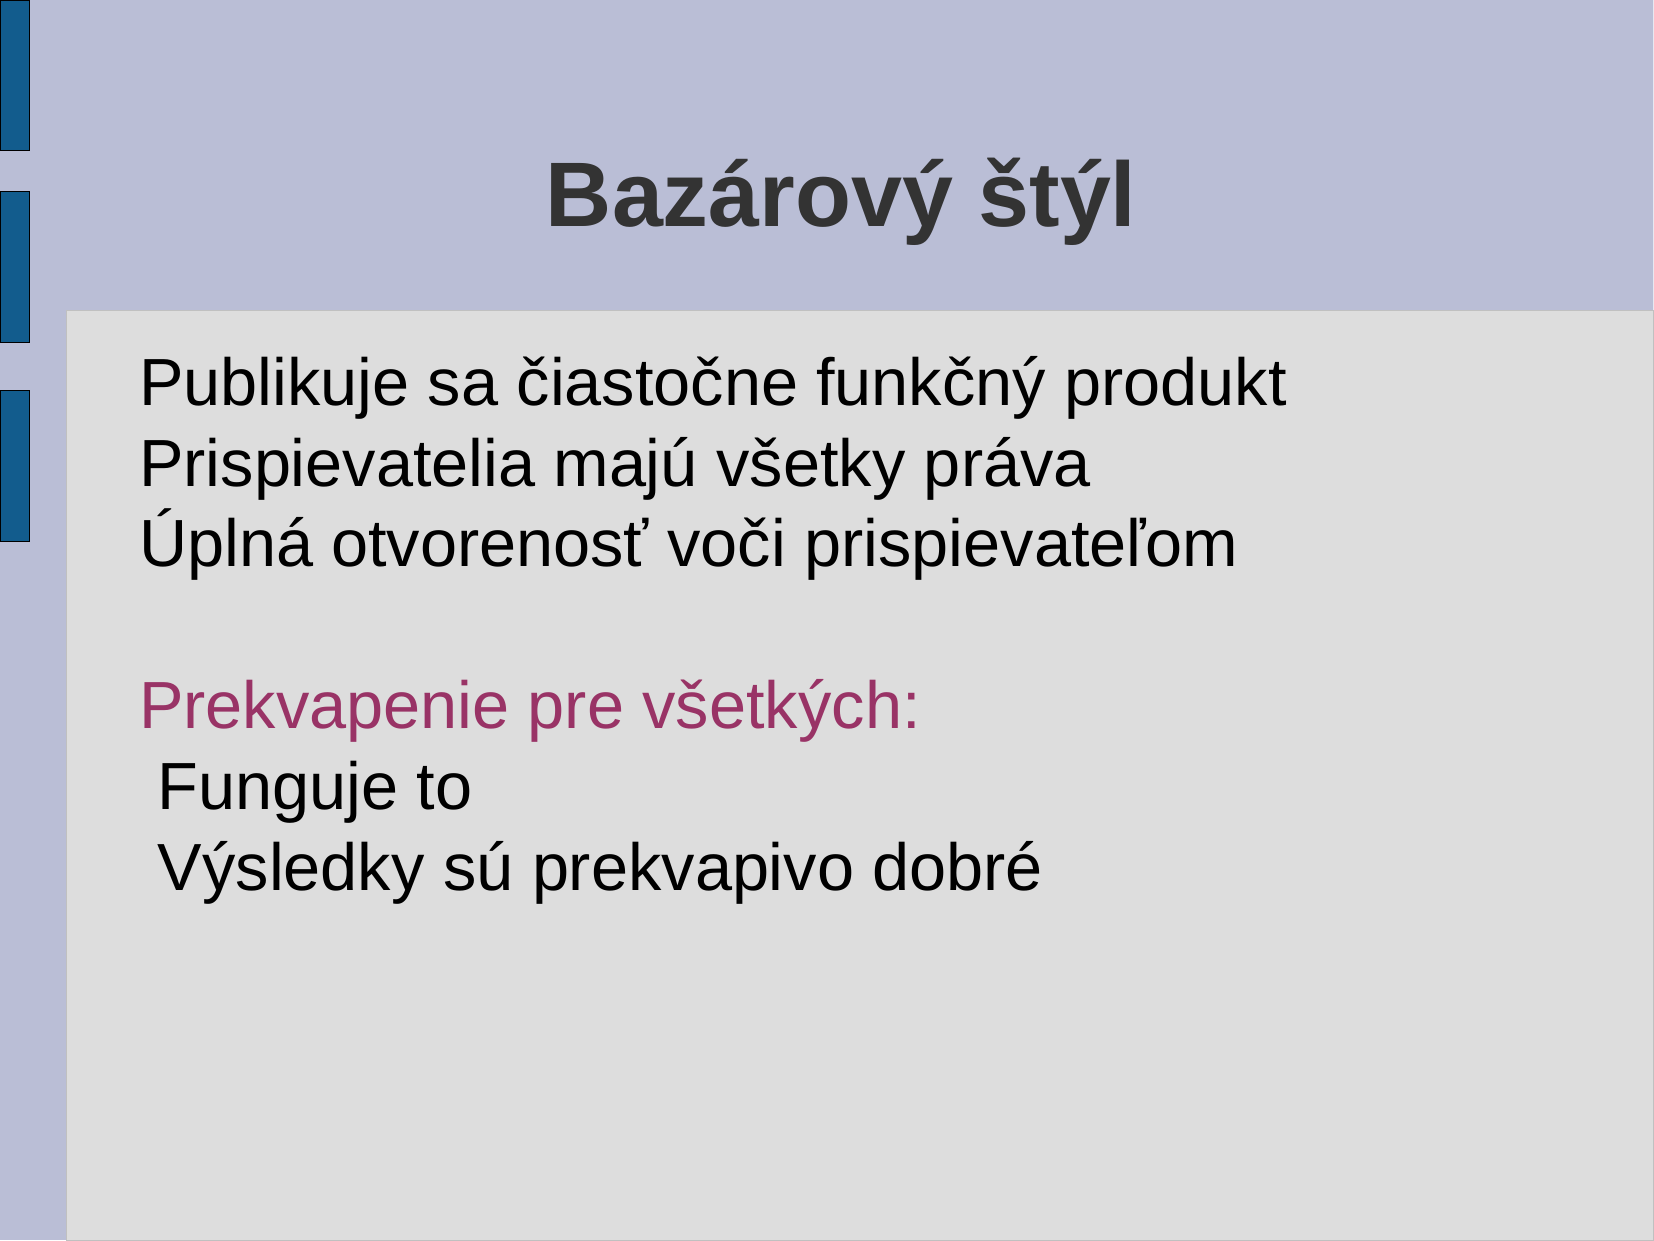

# Bazárový štýl
Publikuje sa čiastočne funkčný produkt
Prispievatelia majú všetky práva
Úplná otvorenosť voči prispievateľom
Prekvapenie pre všetkých:
 Funguje to
 Výsledky sú prekvapivo dobré